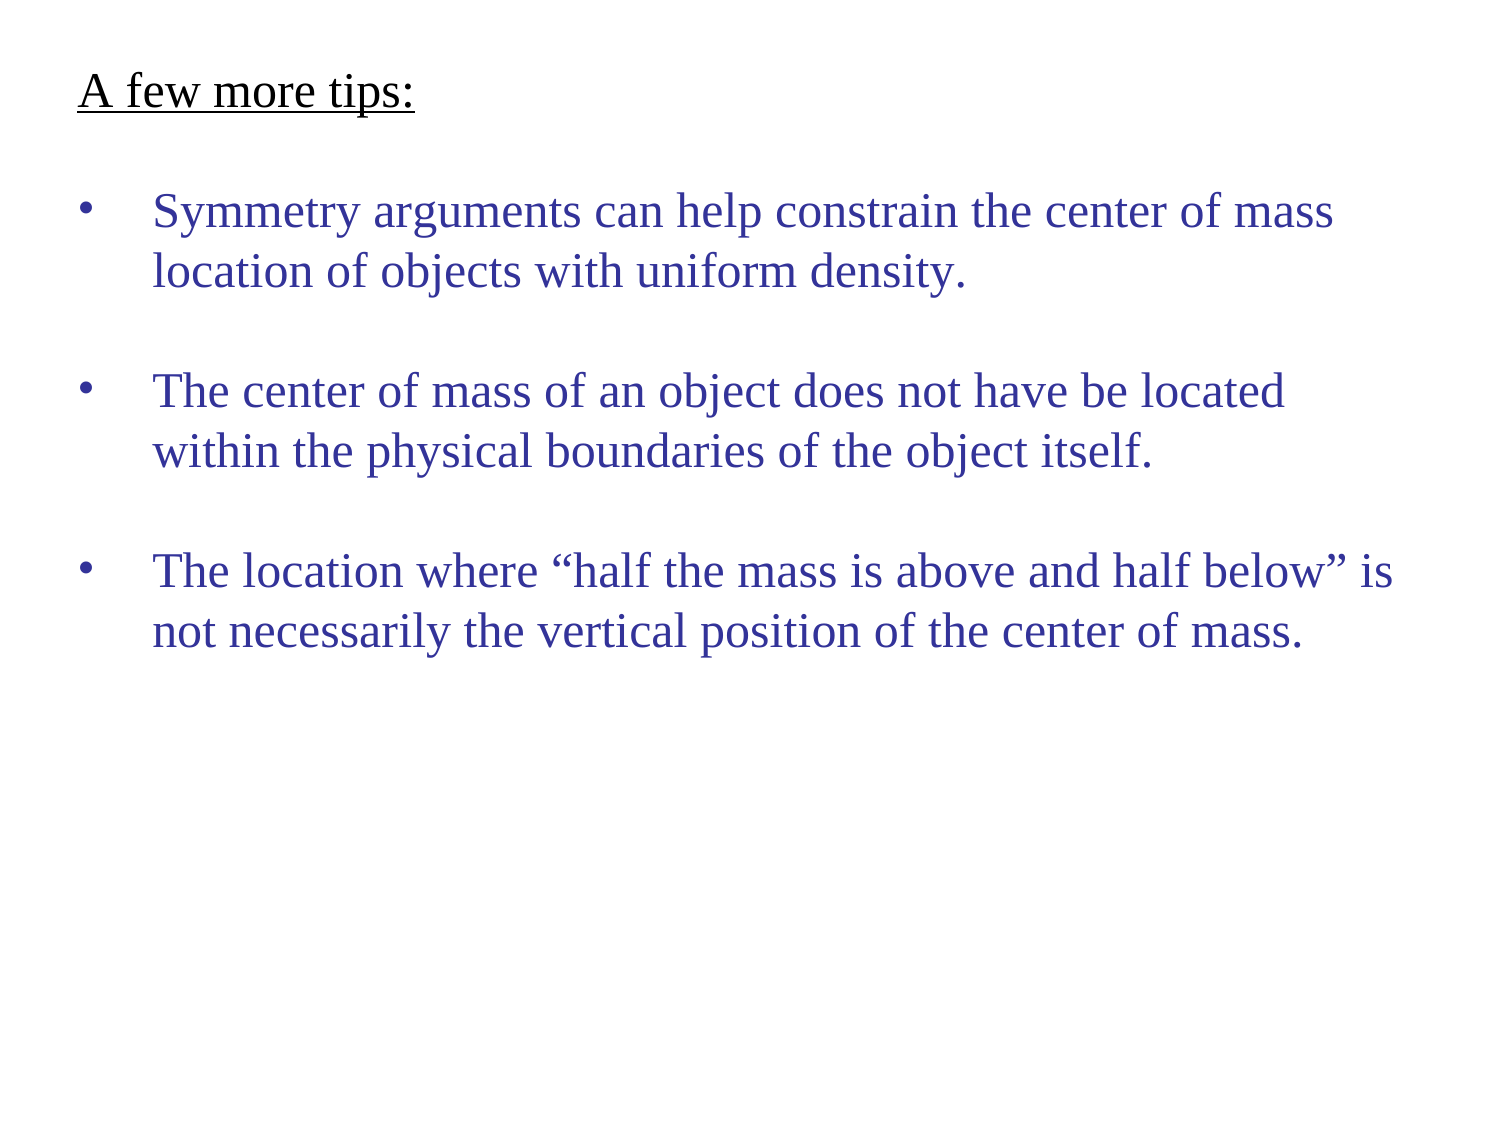

A few more tips:
Symmetry arguments can help constrain the center of mass location of objects with uniform density.
The center of mass of an object does not have be located within the physical boundaries of the object itself.
The location where “half the mass is above and half below” is not necessarily the vertical position of the center of mass.